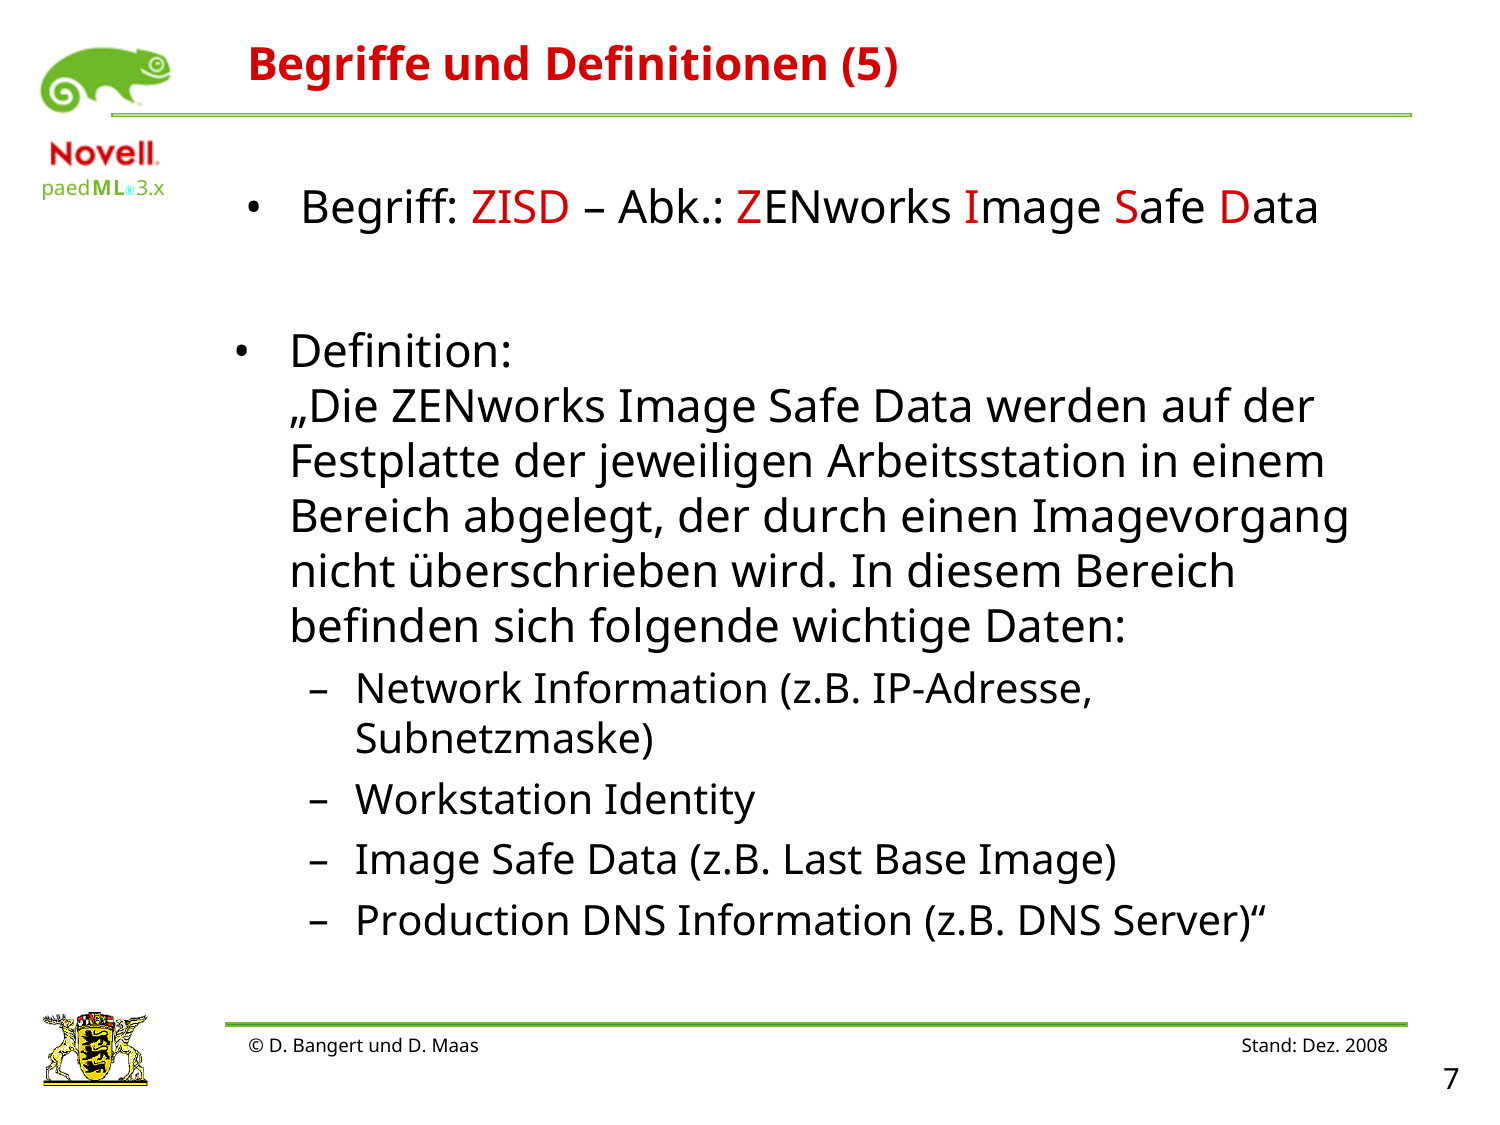

# Begriffe und Definitionen (5)‏
Begriff: ZISD – Abk.: ZENworks Image Safe Data
Definition:
„Die ZENworks Image Safe Data werden auf der Festplatte der jeweiligen Arbeitsstation in einem Bereich abgelegt, der durch einen Imagevorgang nicht überschrieben wird. In diesem Bereich befinden sich folgende wichtige Daten:
Network Information (z.B. IP-Adresse, Subnetzmaske)‏
Workstation Identity
Image Safe Data (z.B. Last Base Image)
Production DNS Information (z.B. DNS Server)“
© D. Bangert und D. Maas
Dez. 2008
7